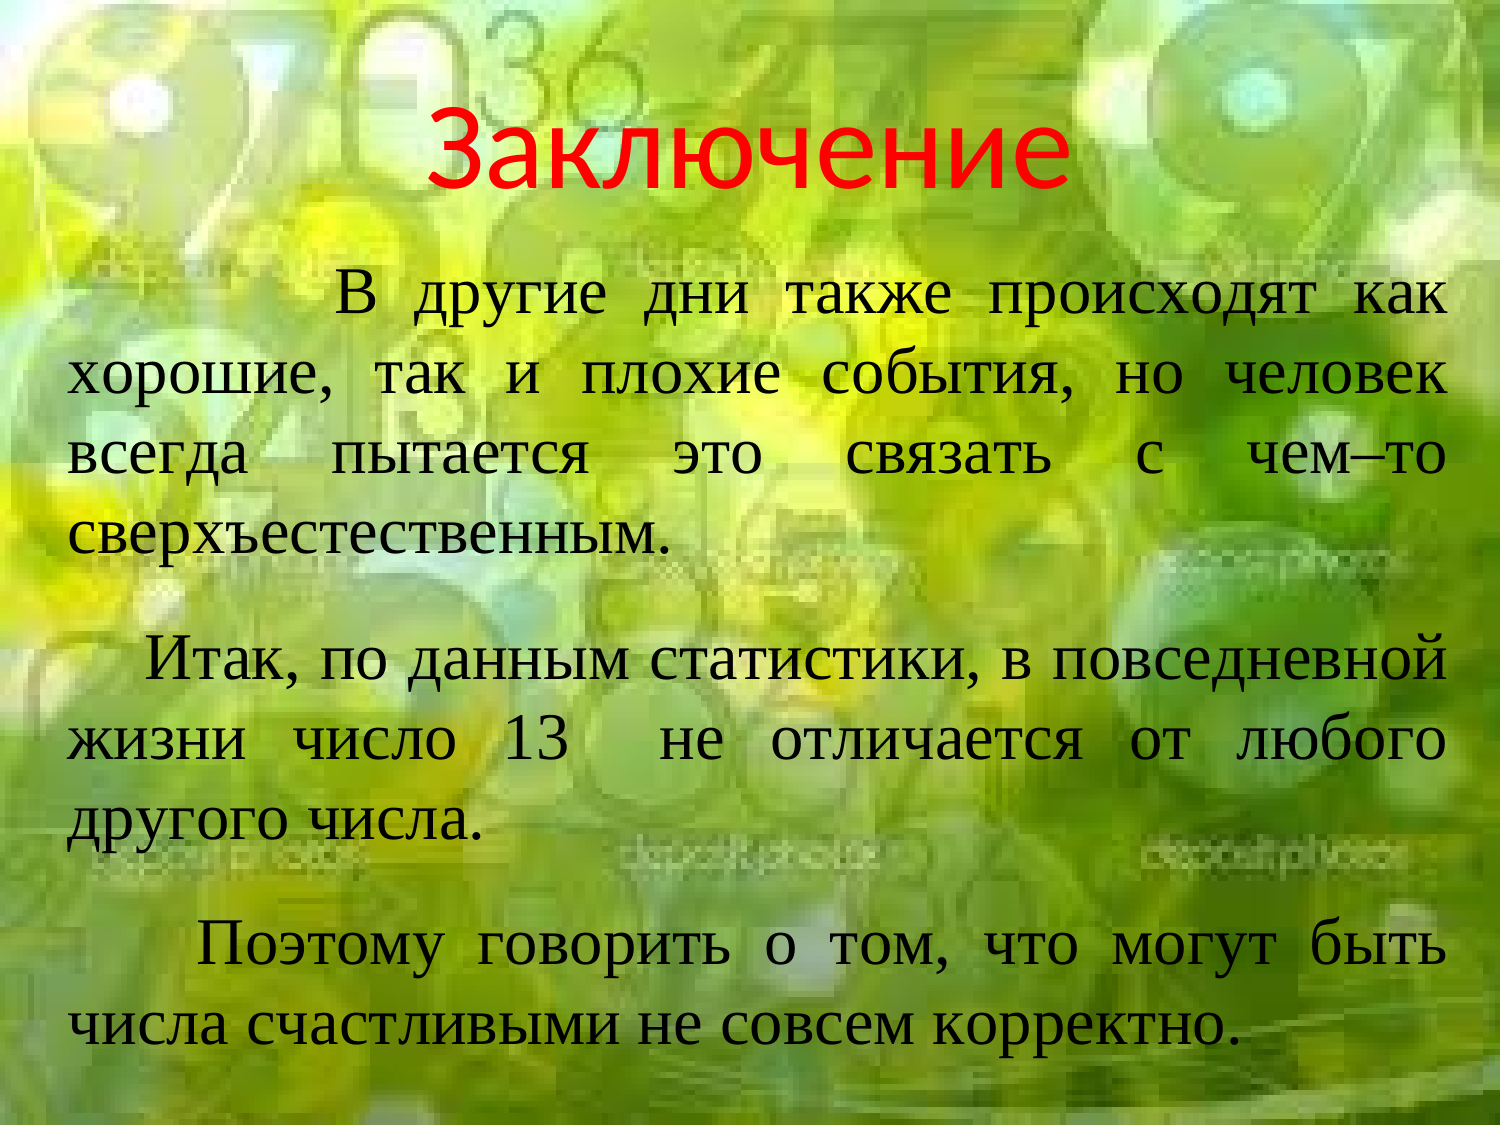

# Заключение
 В другие дни также происходят как хорошие, так и плохие события, но человек всегда пытается это связать с чем–то сверхъестественным.
 Итак, по данным статистики, в повседневной жизни число 13 не отличается от любого другого числа.
 Поэтому говорить о том, что могут быть числа счастливыми не совсем корректно.